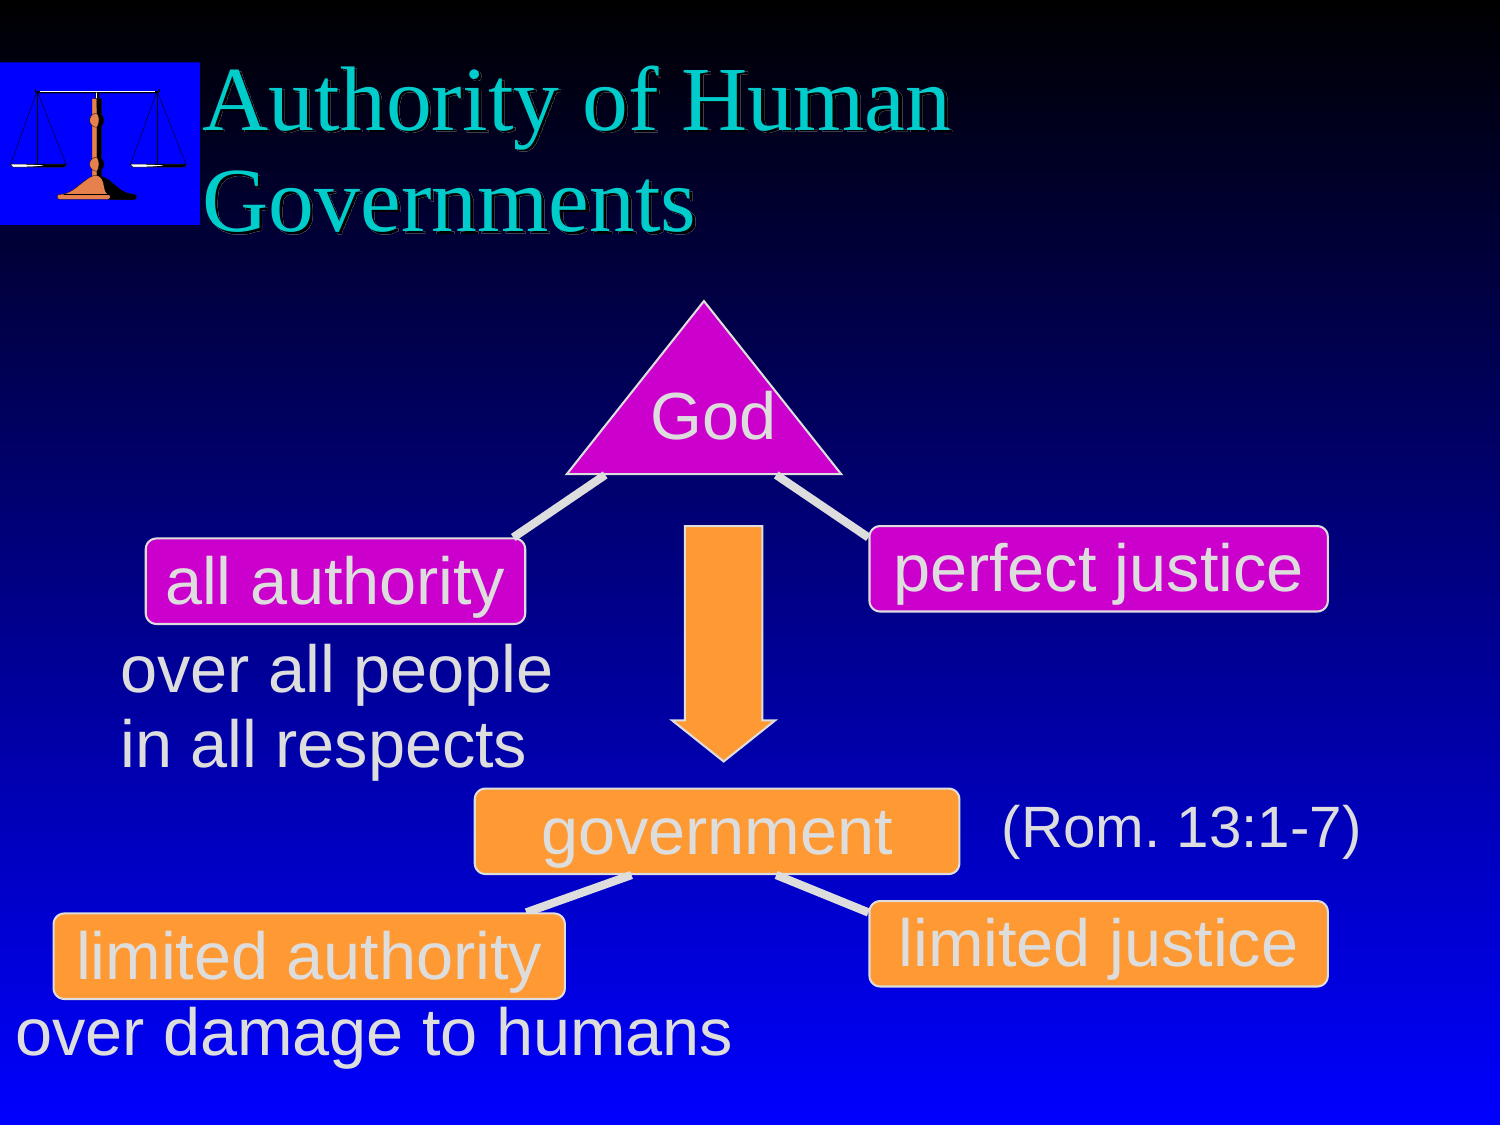

# Authority of Human Governments
God
(Rom. 13:1-7)
government
perfect justice
all authority
over all people
in all respects
limited authority
over damage to humans
limited justice